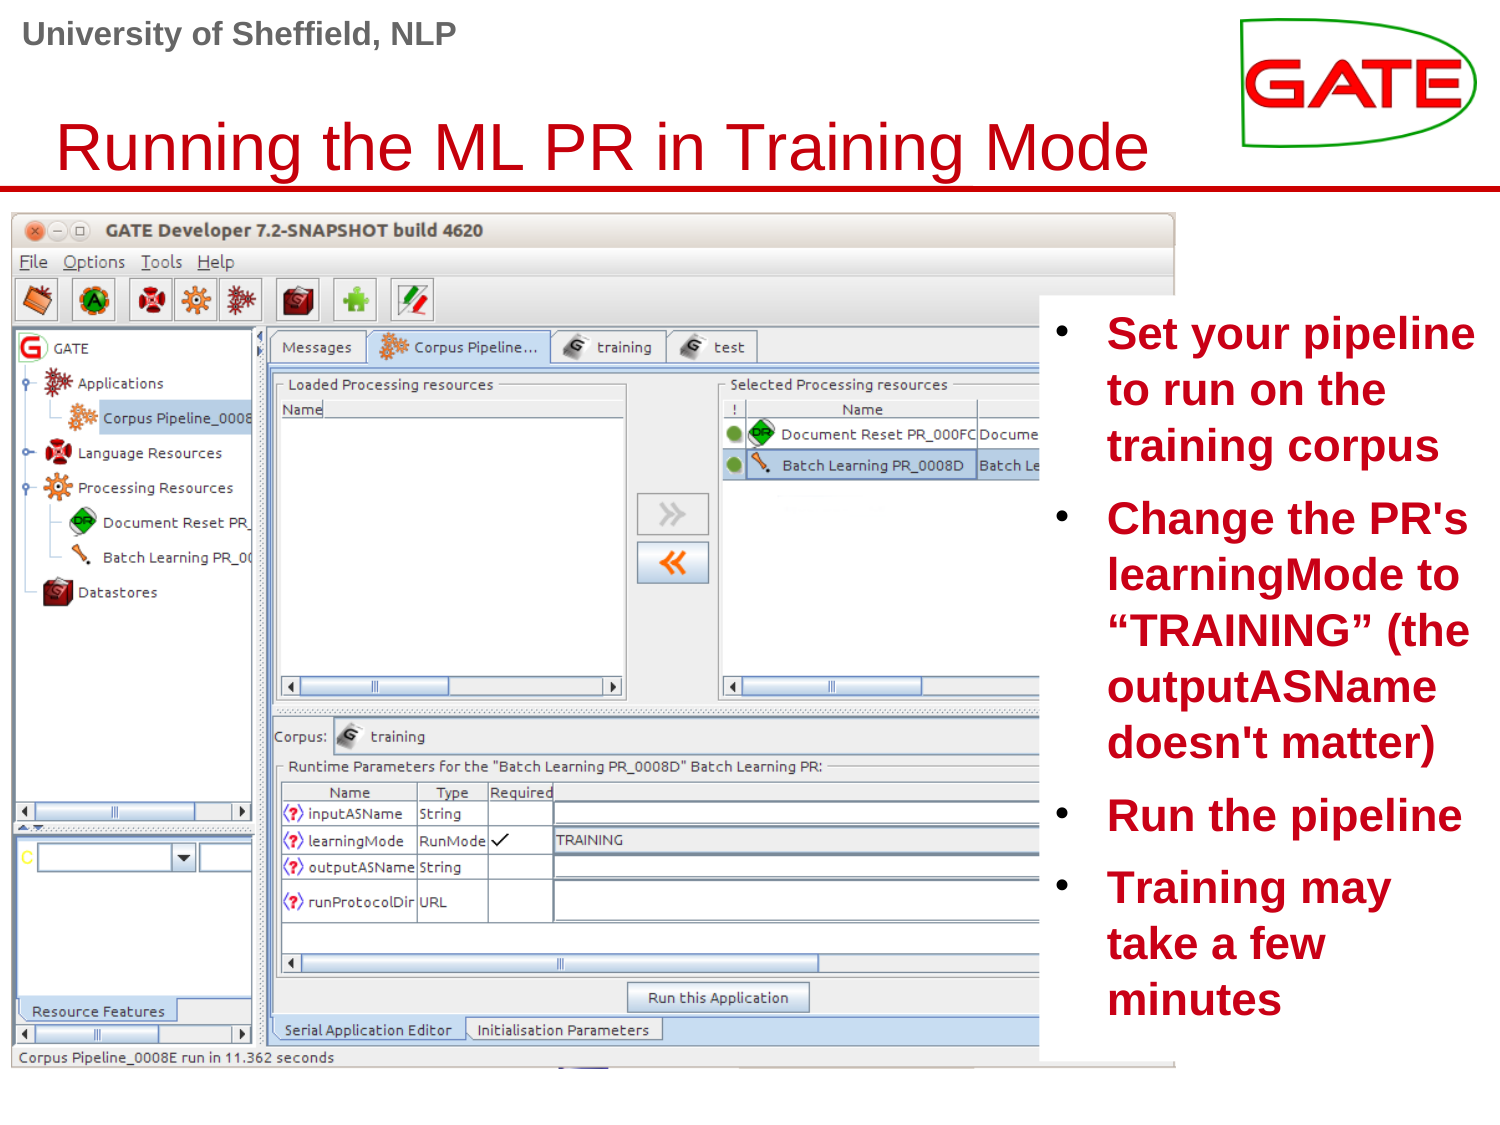

# Running the ML PR in Training Mode
Set your pipeline to run on the training corpus
Change the PR's learningMode to “TRAINING” (the outputASName doesn't matter)
Run the pipeline
Training may take a few minutes